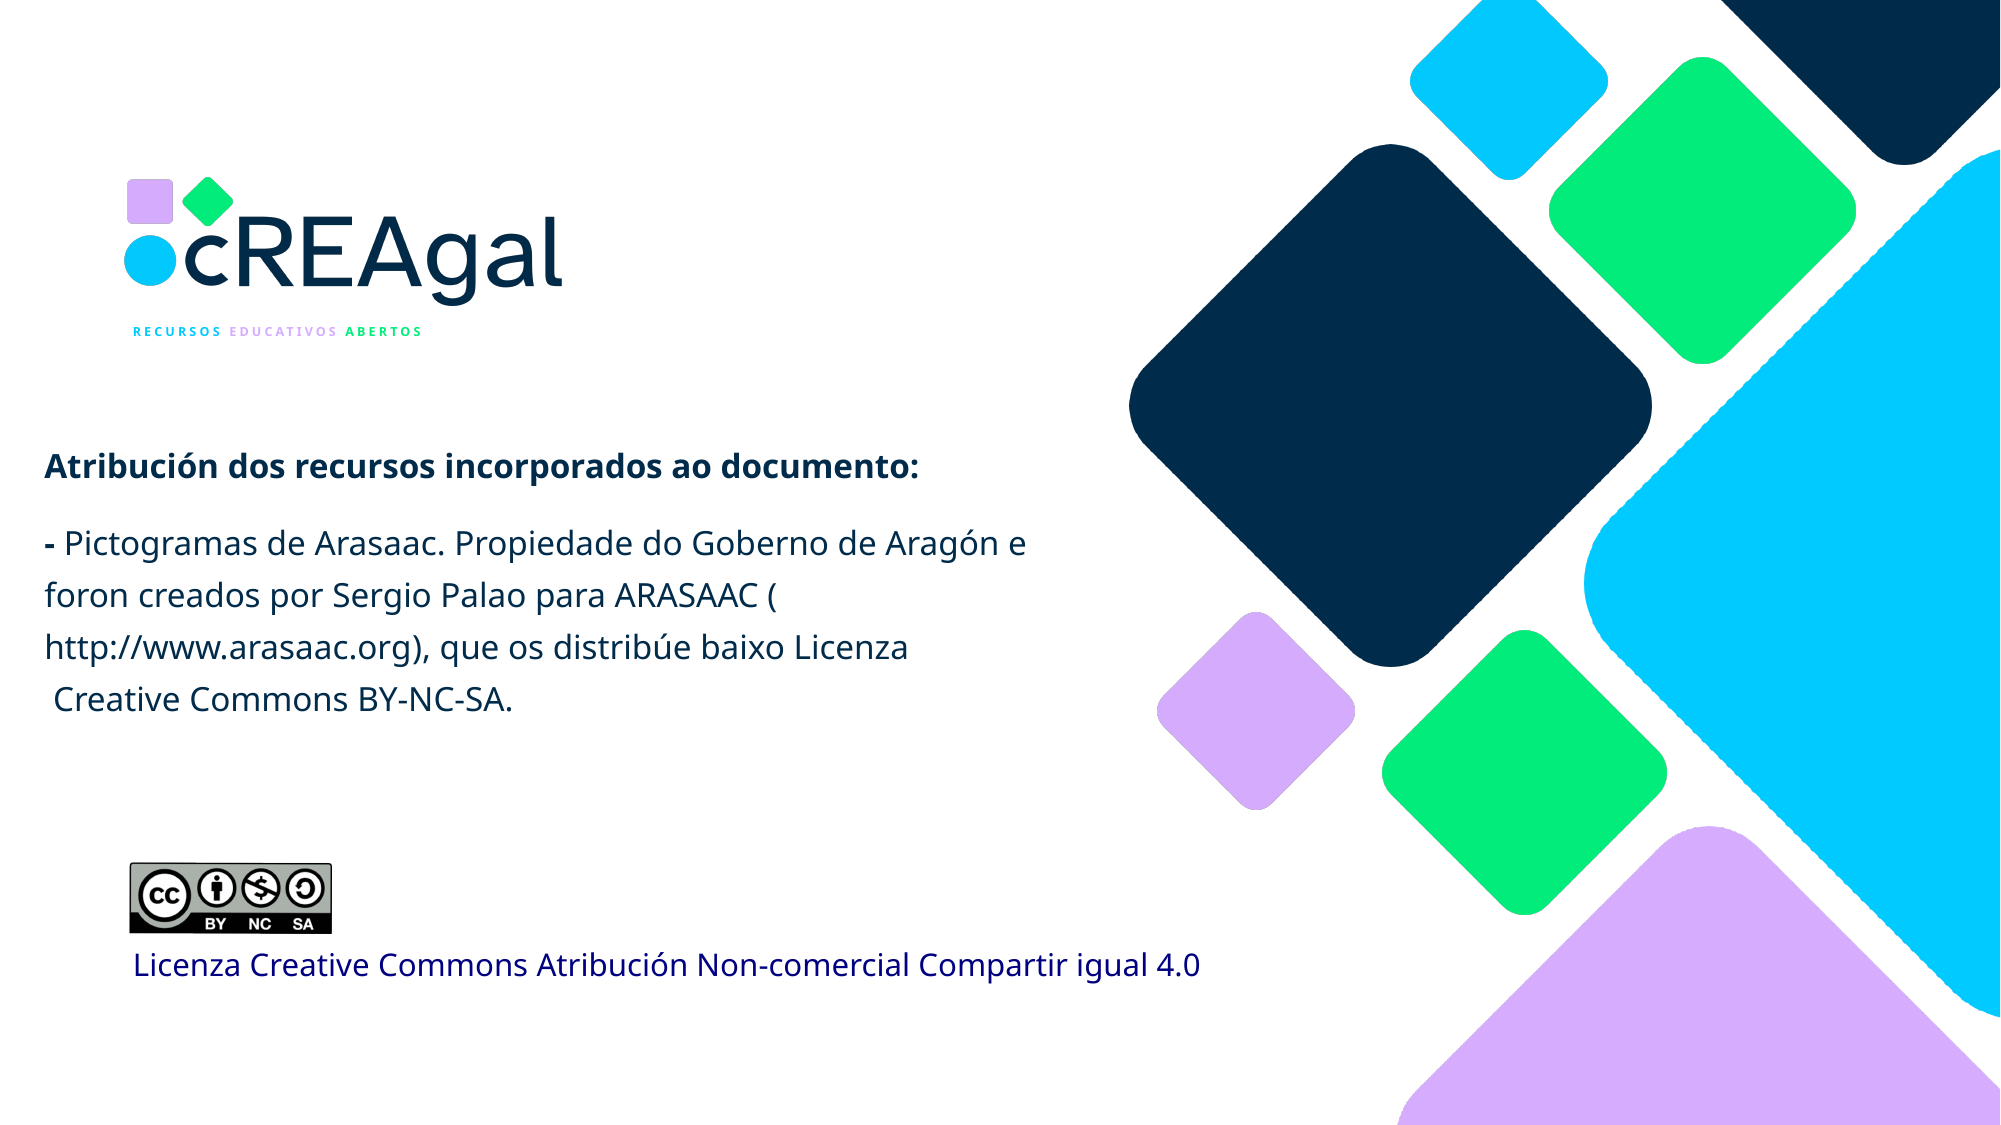

Atribución dos recursos incorporados ao documento:
- Pictogramas de Arasaac. Propiedade do Goberno de Aragón e foron creados por Sergio Palao para ARASAAC (http://www.arasaac.org), que os distribúe baixo Licenza  Creative Commons BY-NC-SA.
Licenza Creative Commons Atribución Non-comercial Compartir igual 4.0